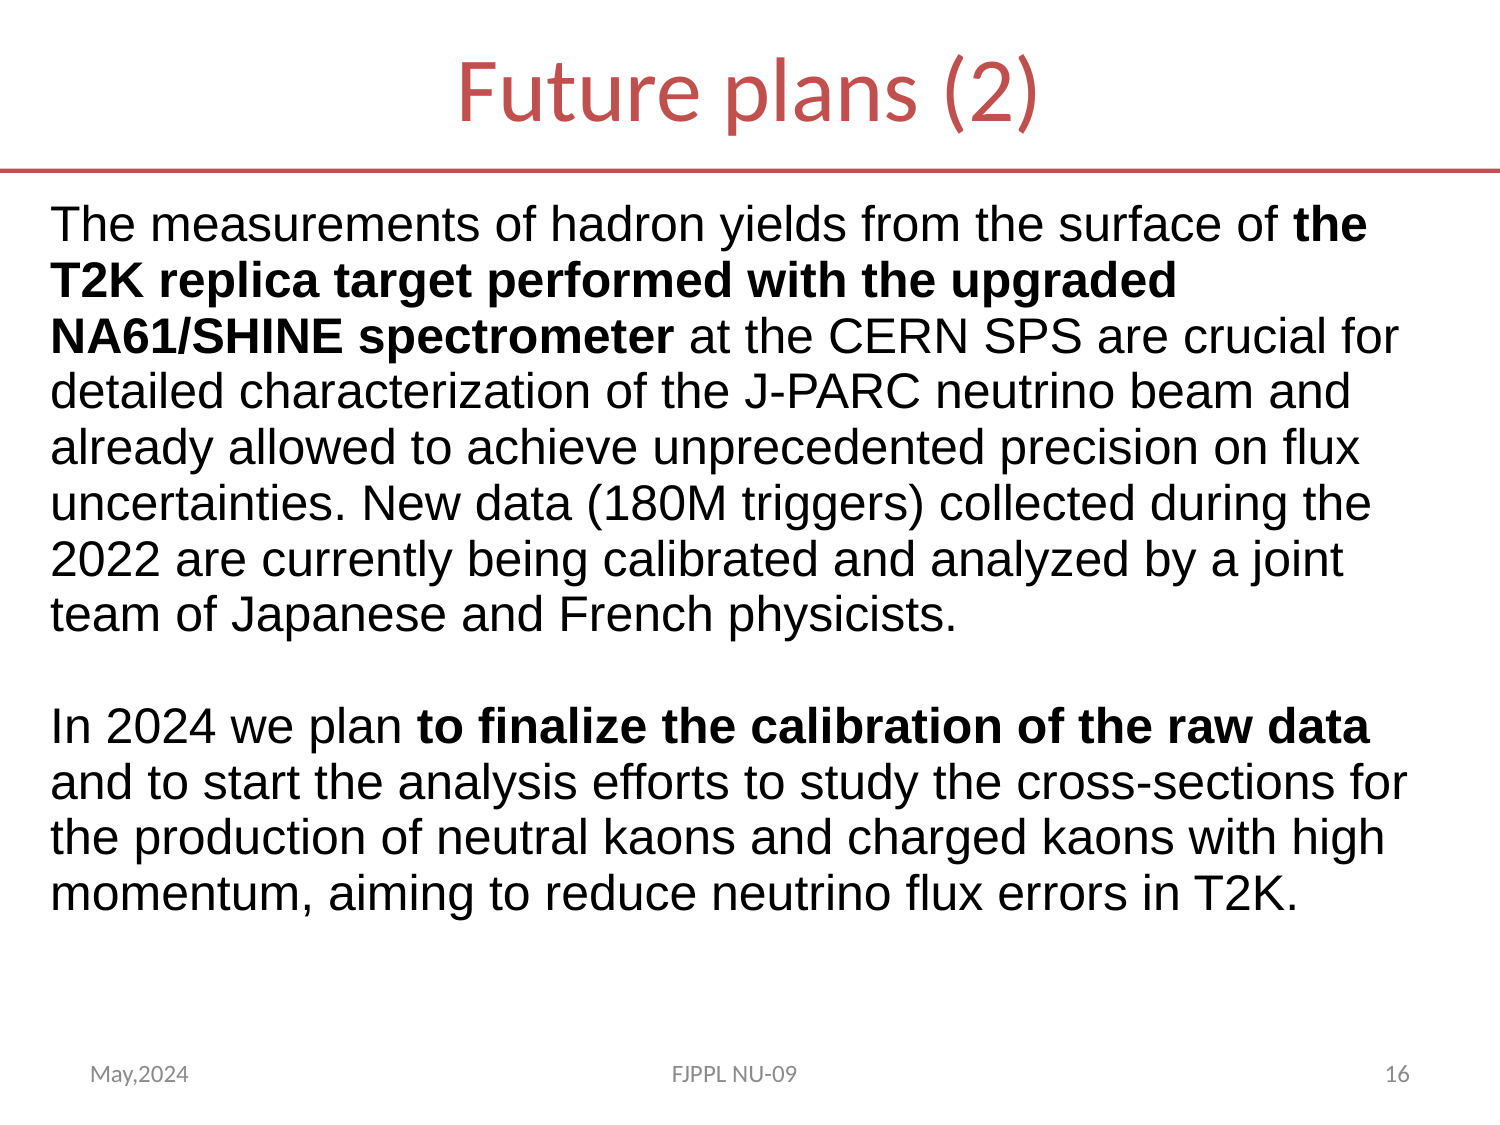

Future plans (2)
The measurements of hadron yields from the surface of the T2K replica target performed with the upgraded NA61/SHINE spectrometer at the CERN SPS are crucial for detailed characterization of the J-PARC neutrino beam and already allowed to achieve unprecedented precision on flux uncertainties. New data (180M triggers) collected during the 2022 are currently being calibrated and analyzed by a joint team of Japanese and French physicists.
In 2024 we plan to finalize the calibration of the raw data and to start the analysis efforts to study the cross-sections for the production of neutral kaons and charged kaons with high momentum, aiming to reduce neutrino flux errors in T2K.
May,2024
FJPPL NU-09